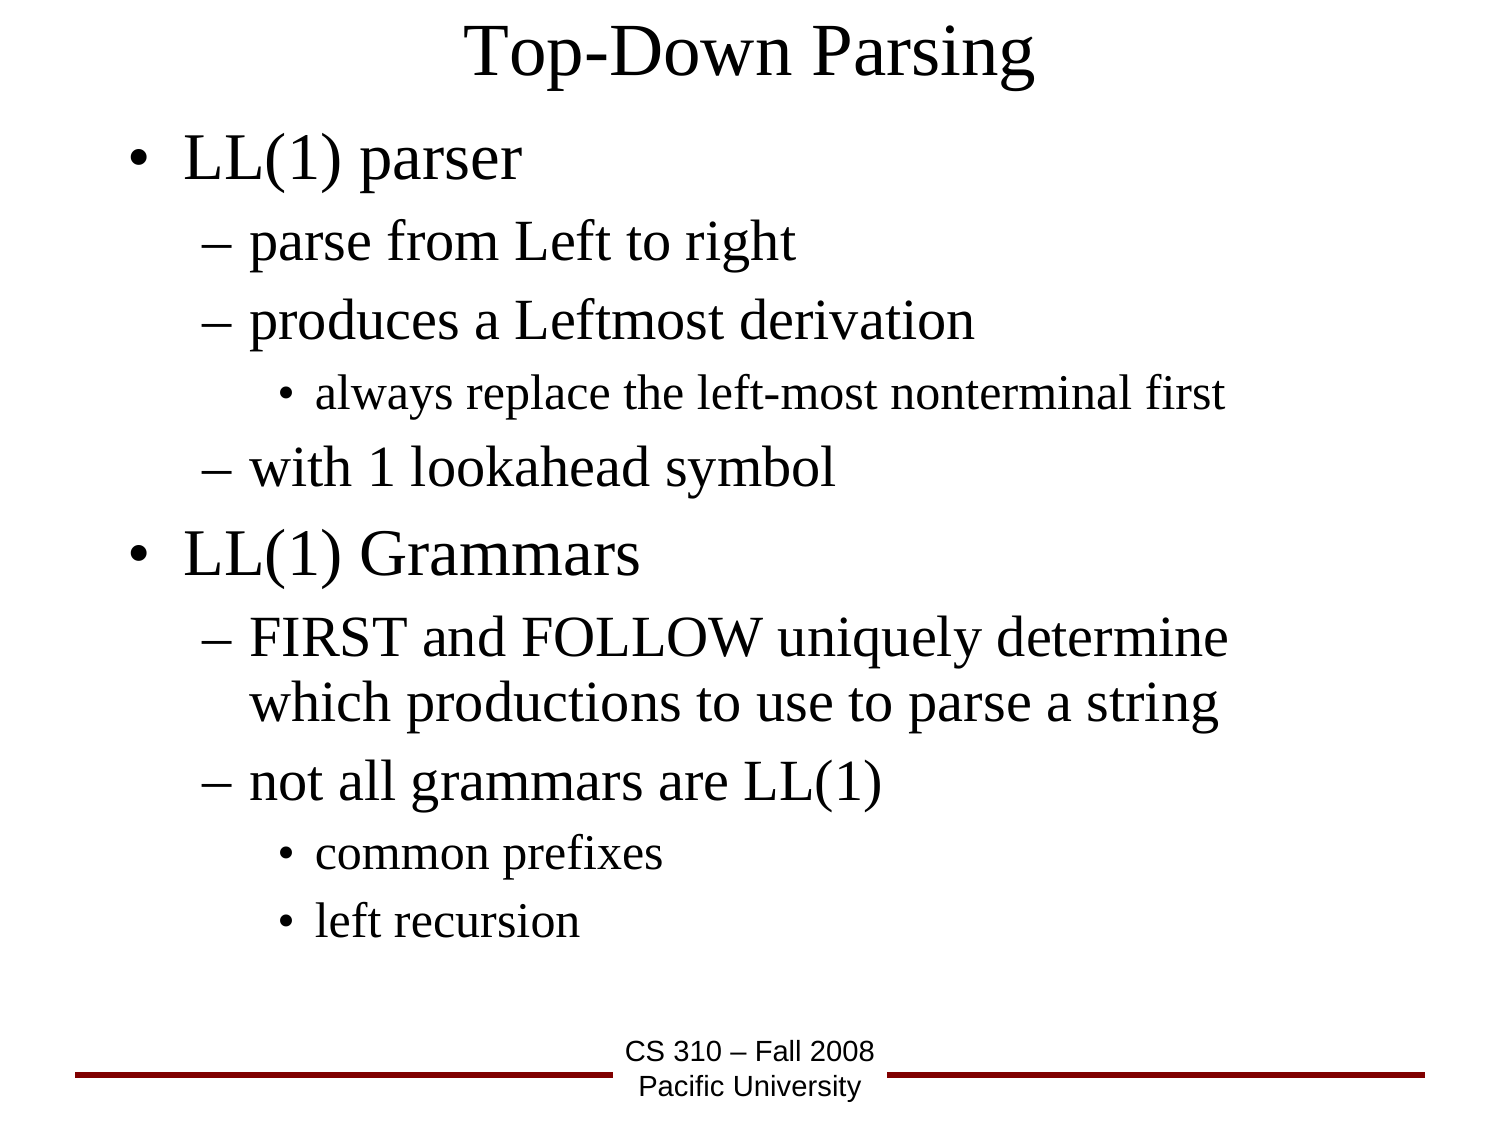

# Top-Down Parsing
LL(1) parser
parse from Left to right
produces a Leftmost derivation
always replace the left-most nonterminal first
with 1 lookahead symbol
LL(1) Grammars
FIRST and FOLLOW uniquely determine which productions to use to parse a string
not all grammars are LL(1)
common prefixes
left recursion